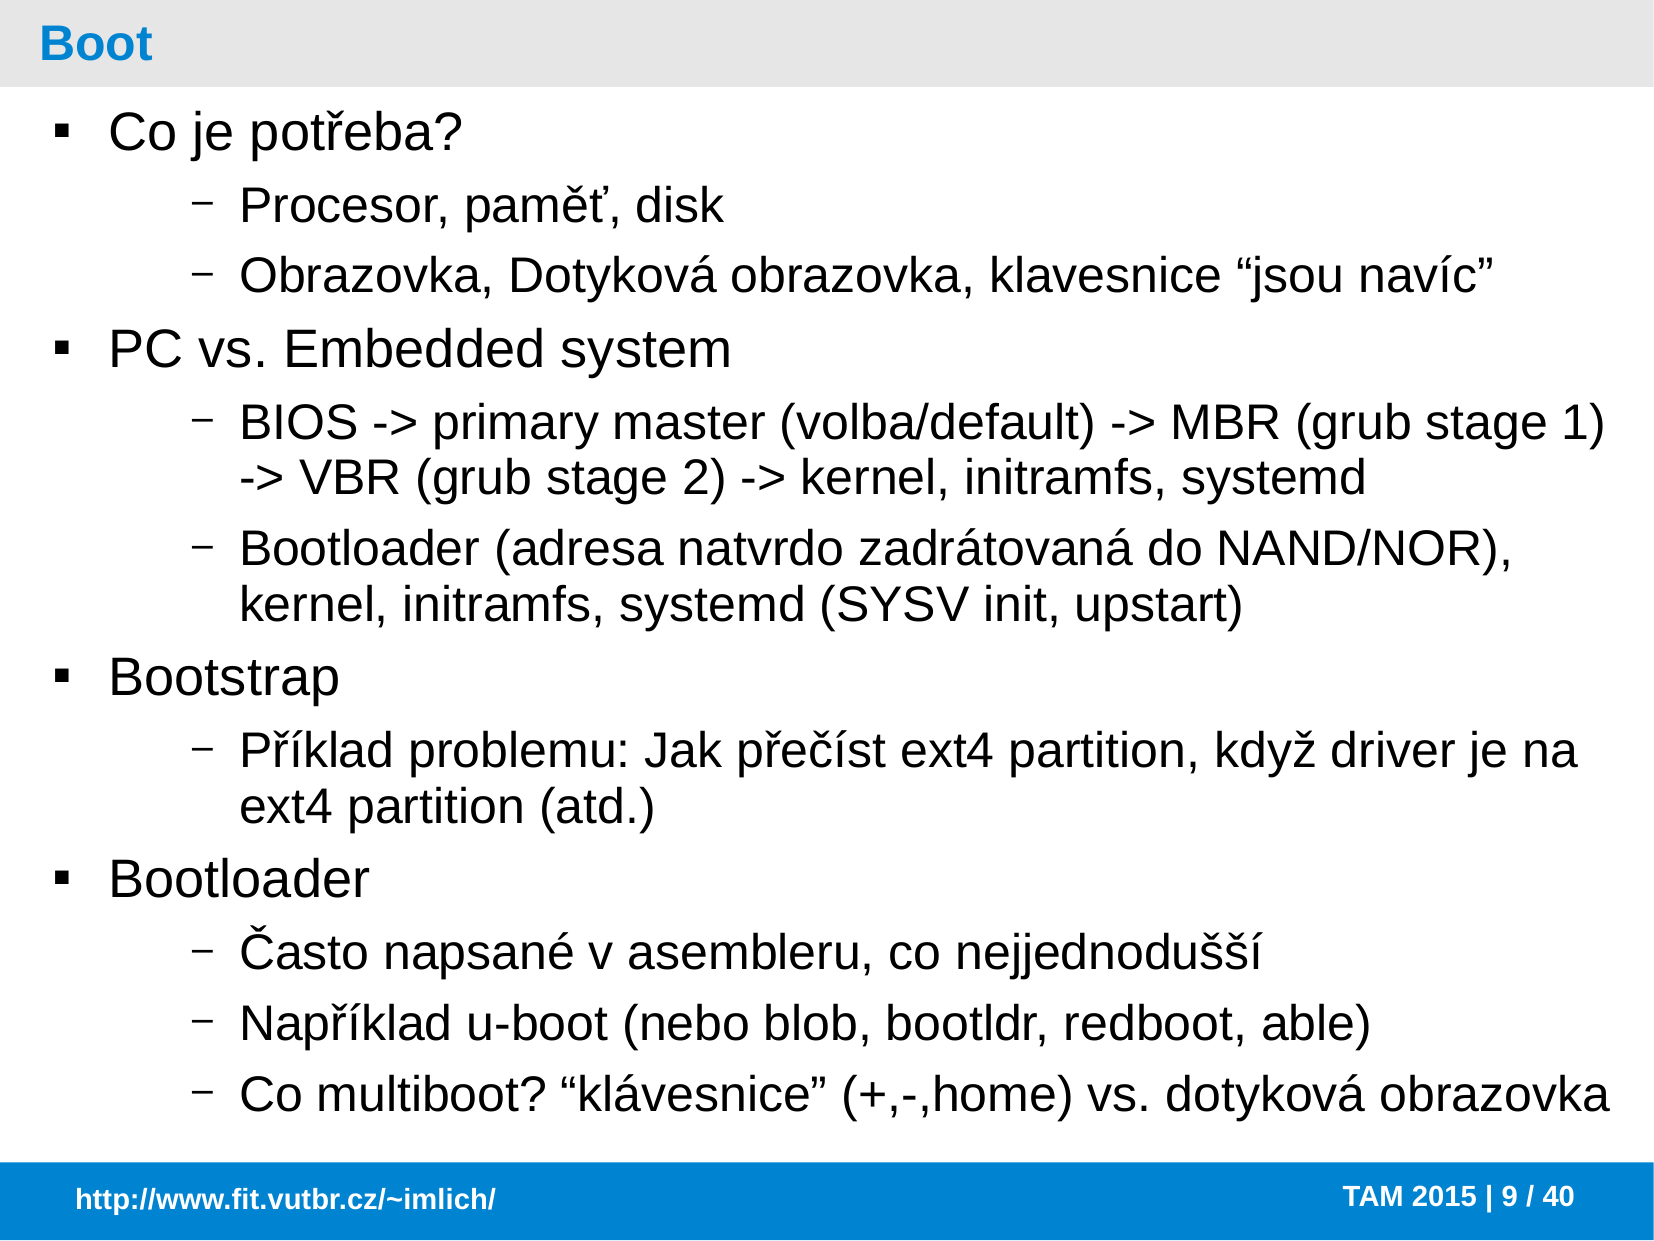

# Boot
Co je potřeba?
Procesor, paměť, disk
Obrazovka, Dotyková obrazovka, klavesnice “jsou navíc”
PC vs. Embedded system
BIOS -> primary master (volba/default) -> MBR (grub stage 1) -> VBR (grub stage 2) -> kernel, initramfs, systemd
Bootloader (adresa natvrdo zadrátovaná do NAND/NOR), kernel, initramfs, systemd (SYSV init, upstart)
Bootstrap
Příklad problemu: Jak přečíst ext4 partition, když driver je na ext4 partition (atd.)
Bootloader
Často napsané v asembleru, co nejjednodušší
Například u-boot (nebo blob, bootldr, redboot, able)
Co multiboot? “klávesnice” (+,-,home) vs. dotyková obrazovka